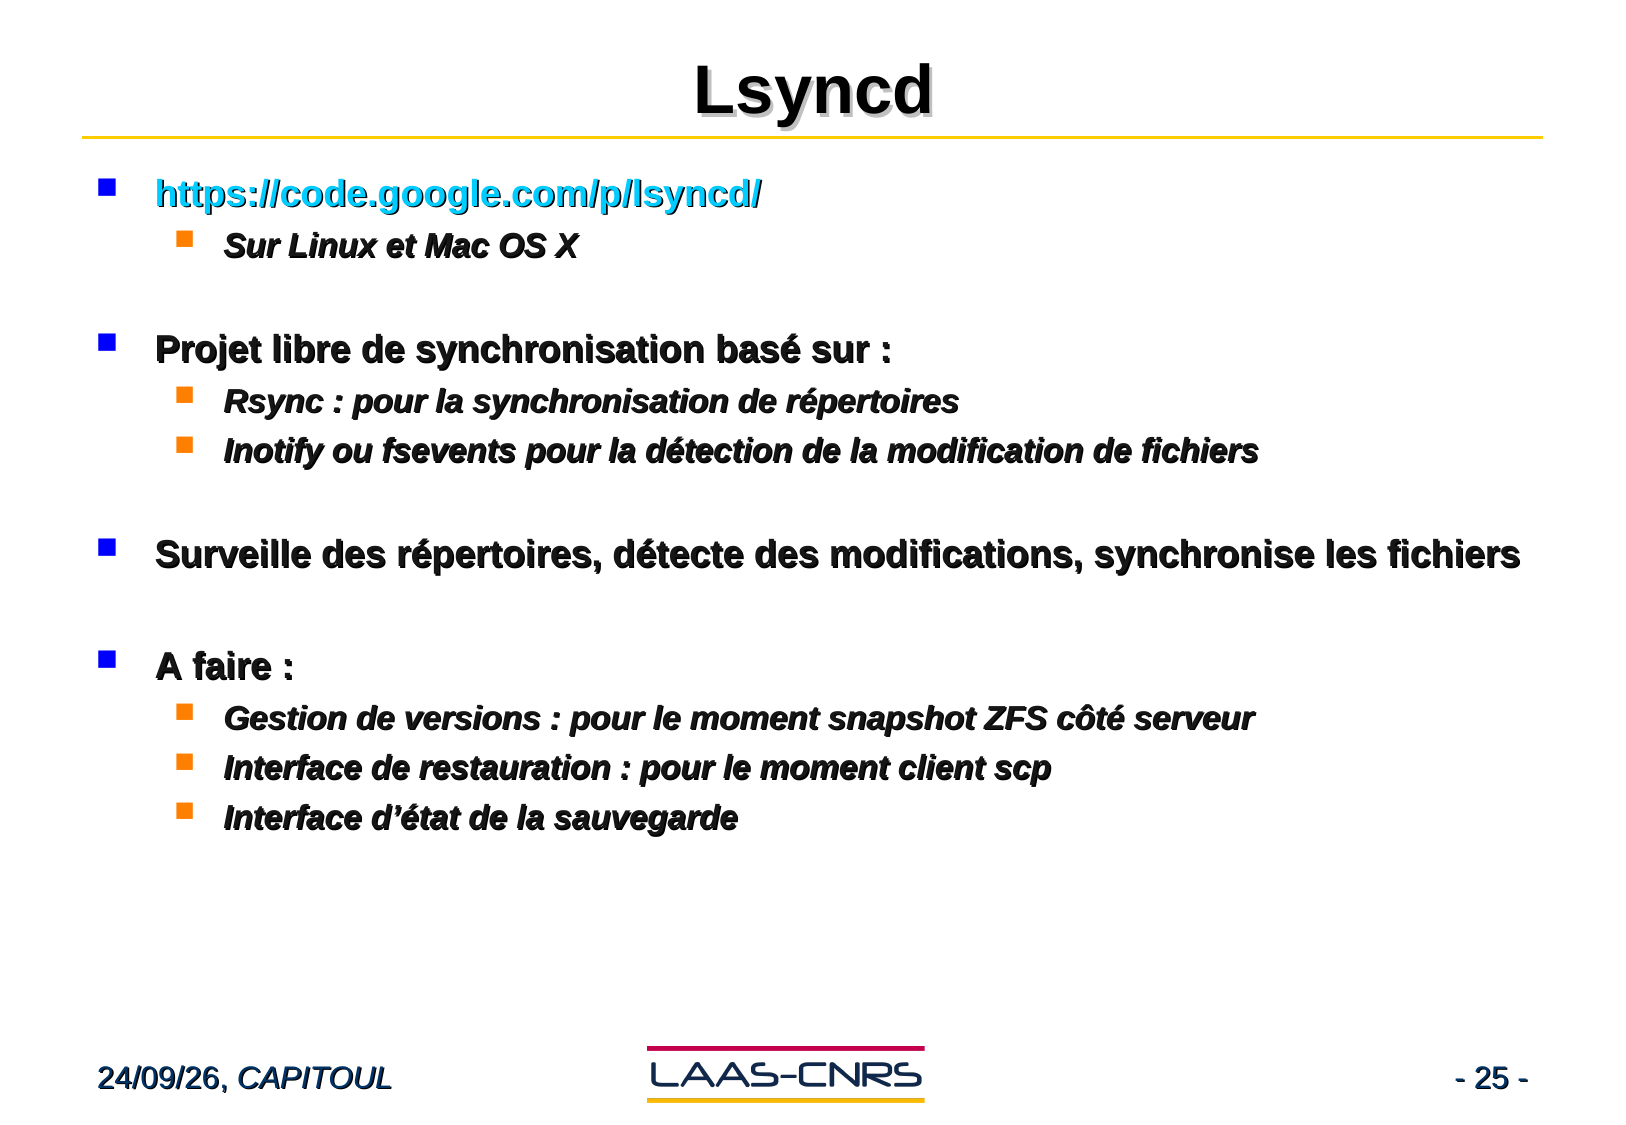

# Lsyncd
https://code.google.com/p/lsyncd/
Sur Linux et Mac OS X
Projet libre de synchronisation basé sur :
Rsync : pour la synchronisation de répertoires
Inotify ou fsevents pour la détection de la modification de fichiers
Surveille des répertoires, détecte des modifications, synchronise les fichiers
A faire :
Gestion de versions : pour le moment snapshot ZFS côté serveur
Interface de restauration : pour le moment client scp
Interface d’état de la sauvegarde
 , CAPITOUL